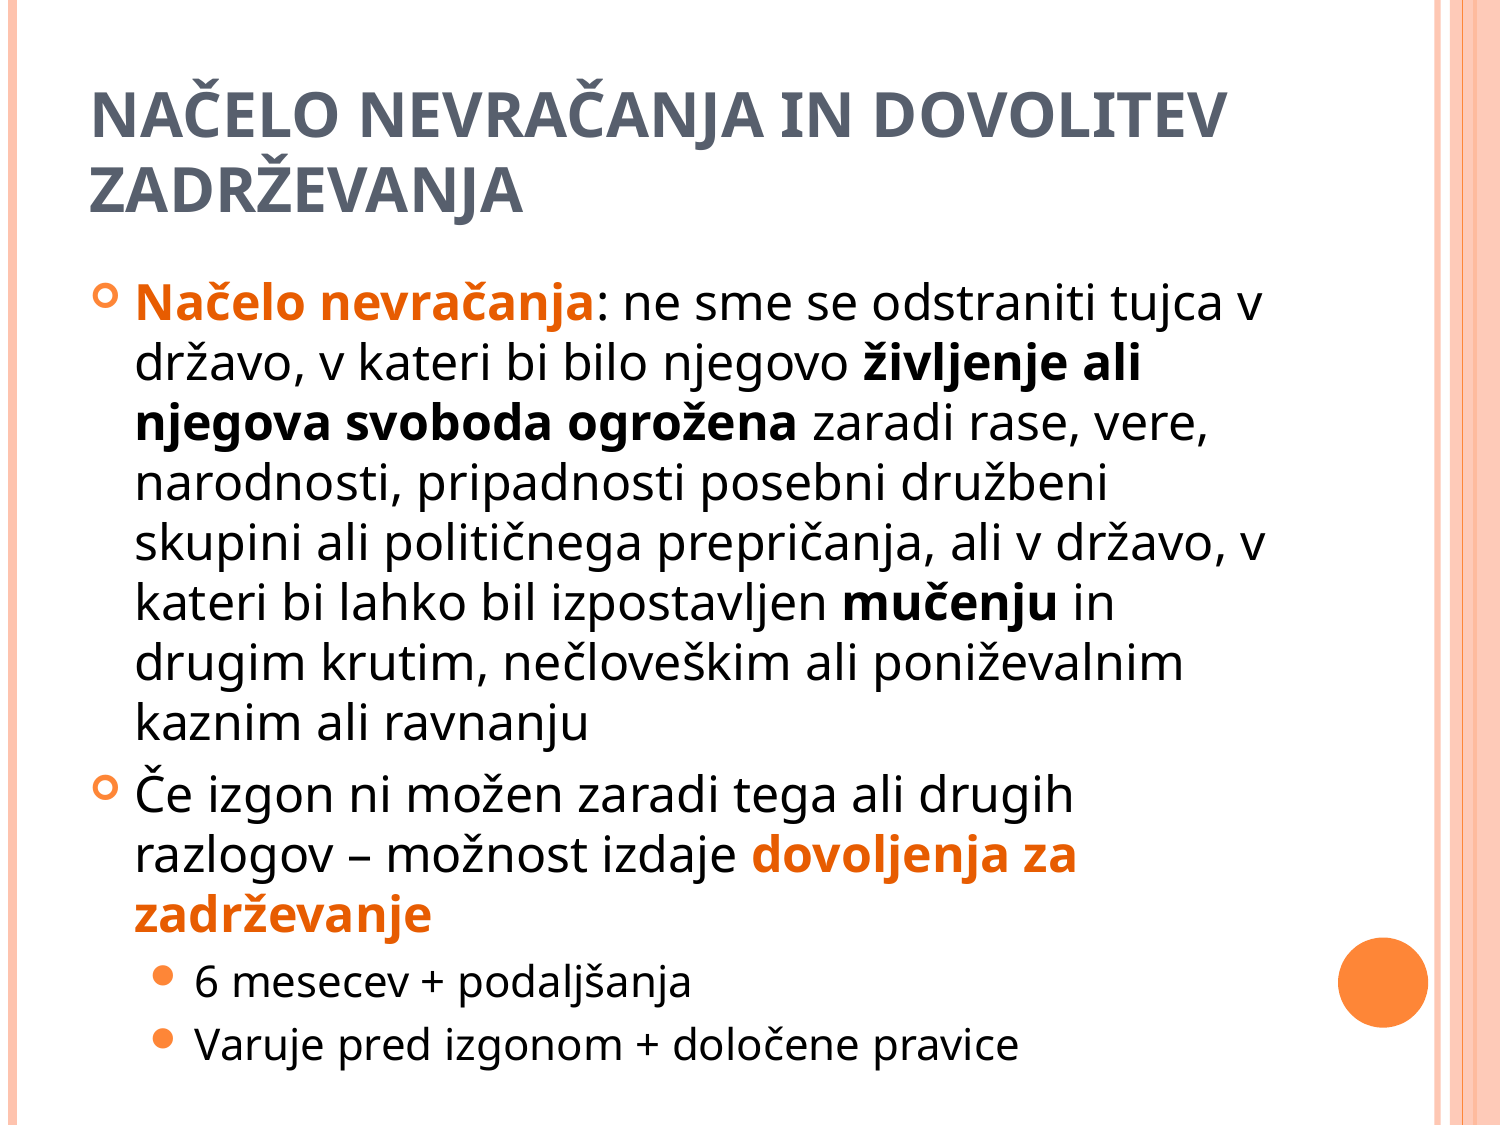

# NAČELO NEVRAČANJA IN DOVOLITEV ZADRŽEVANJA
Načelo nevračanja: ne sme se odstraniti tujca v državo, v kateri bi bilo njegovo življenje ali njegova svoboda ogrožena zaradi rase, vere, narodnosti, pripadnosti posebni družbeni skupini ali političnega prepričanja, ali v državo, v kateri bi lahko bil izpostavljen mučenju in drugim krutim, nečloveškim ali poniževalnim kaznim ali ravnanju
Če izgon ni možen zaradi tega ali drugih razlogov – možnost izdaje dovoljenja za zadrževanje
6 mesecev + podaljšanja
Varuje pred izgonom + določene pravice